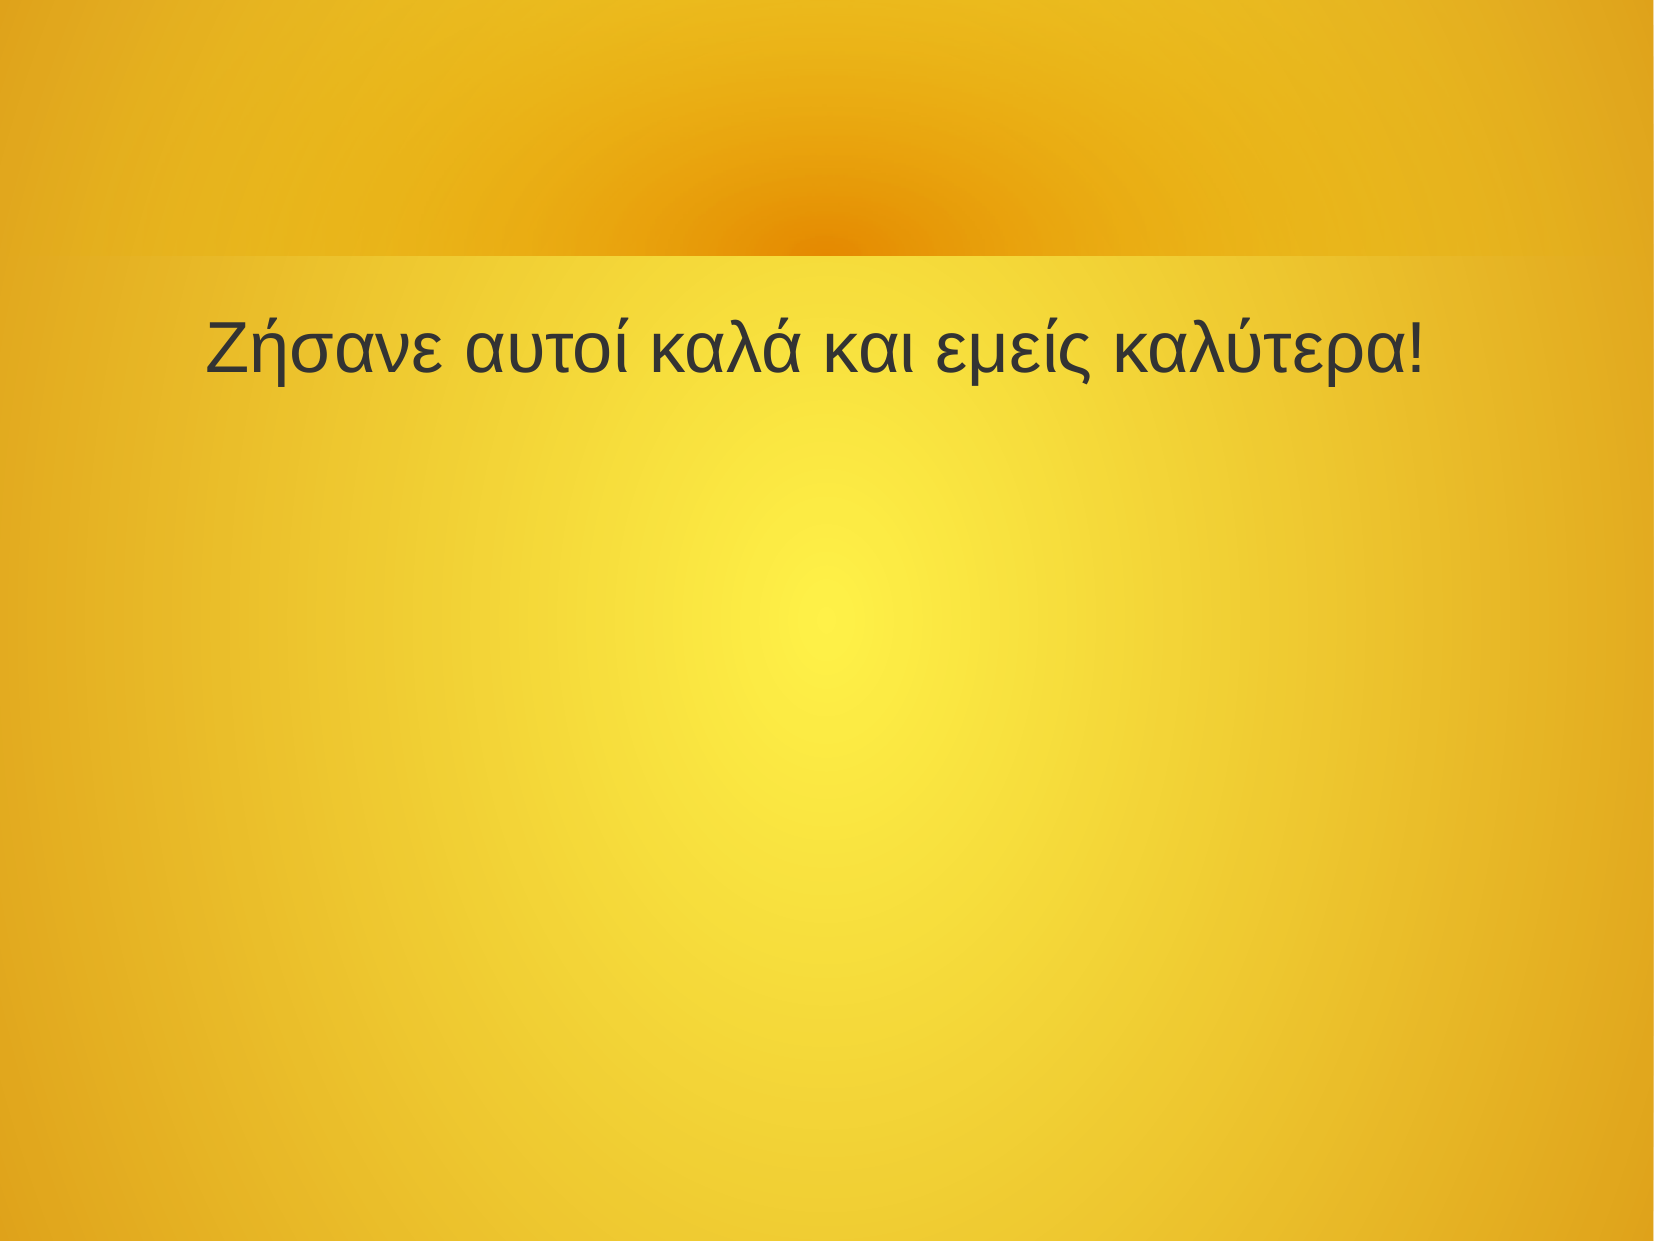

#
Ζήσανε αυτοί καλά και εμείς καλύτερα!